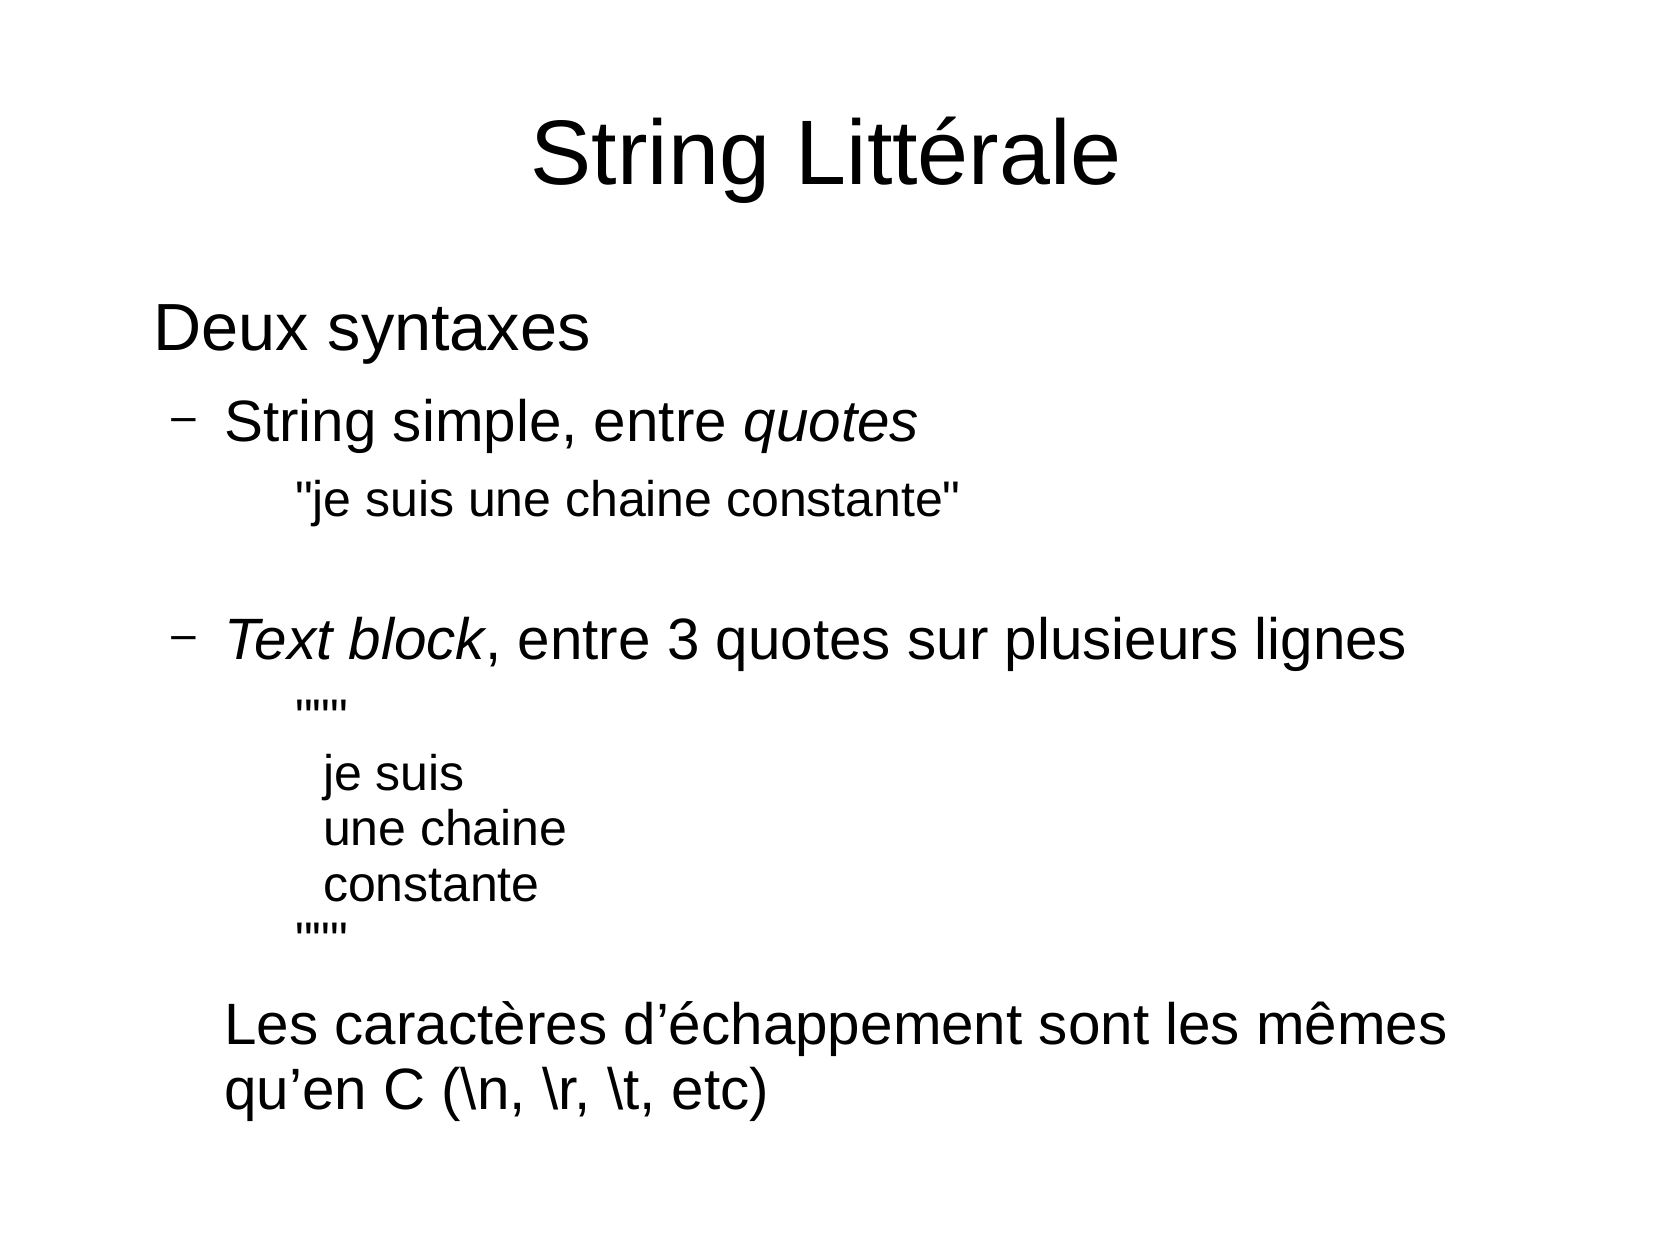

# String Littérale
Deux syntaxes
String simple, entre quotes
"je suis une chaine constante"
Text block, entre 3 quotes sur plusieurs lignes
"""
 je suis
 une chaine
 constante
"""
Les caractères d’échappement sont les mêmes qu’en C (\n, \r, \t, etc)